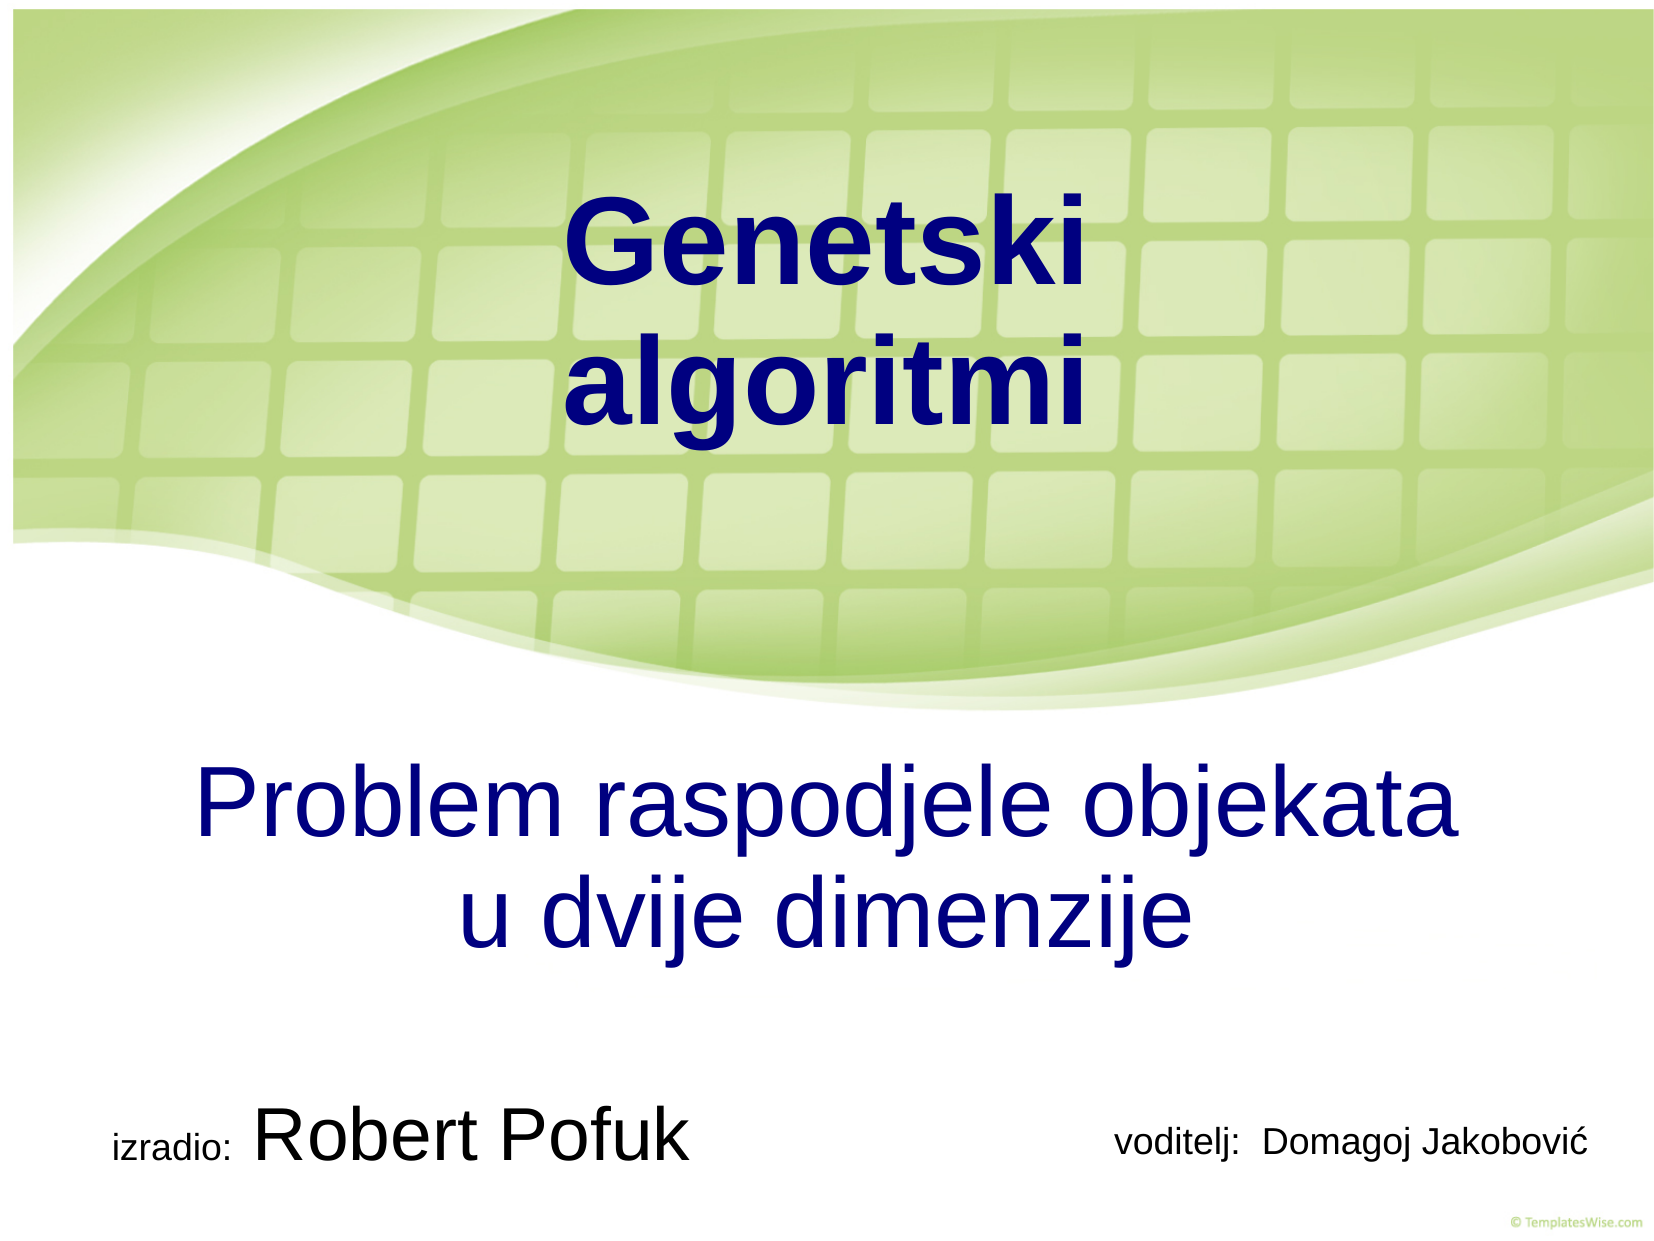

# Genetski algoritmi
Problem raspodjele objekata
u dvije dimenzije
izradio: Robert Pofuk
voditelj: Domagoj Jakobović